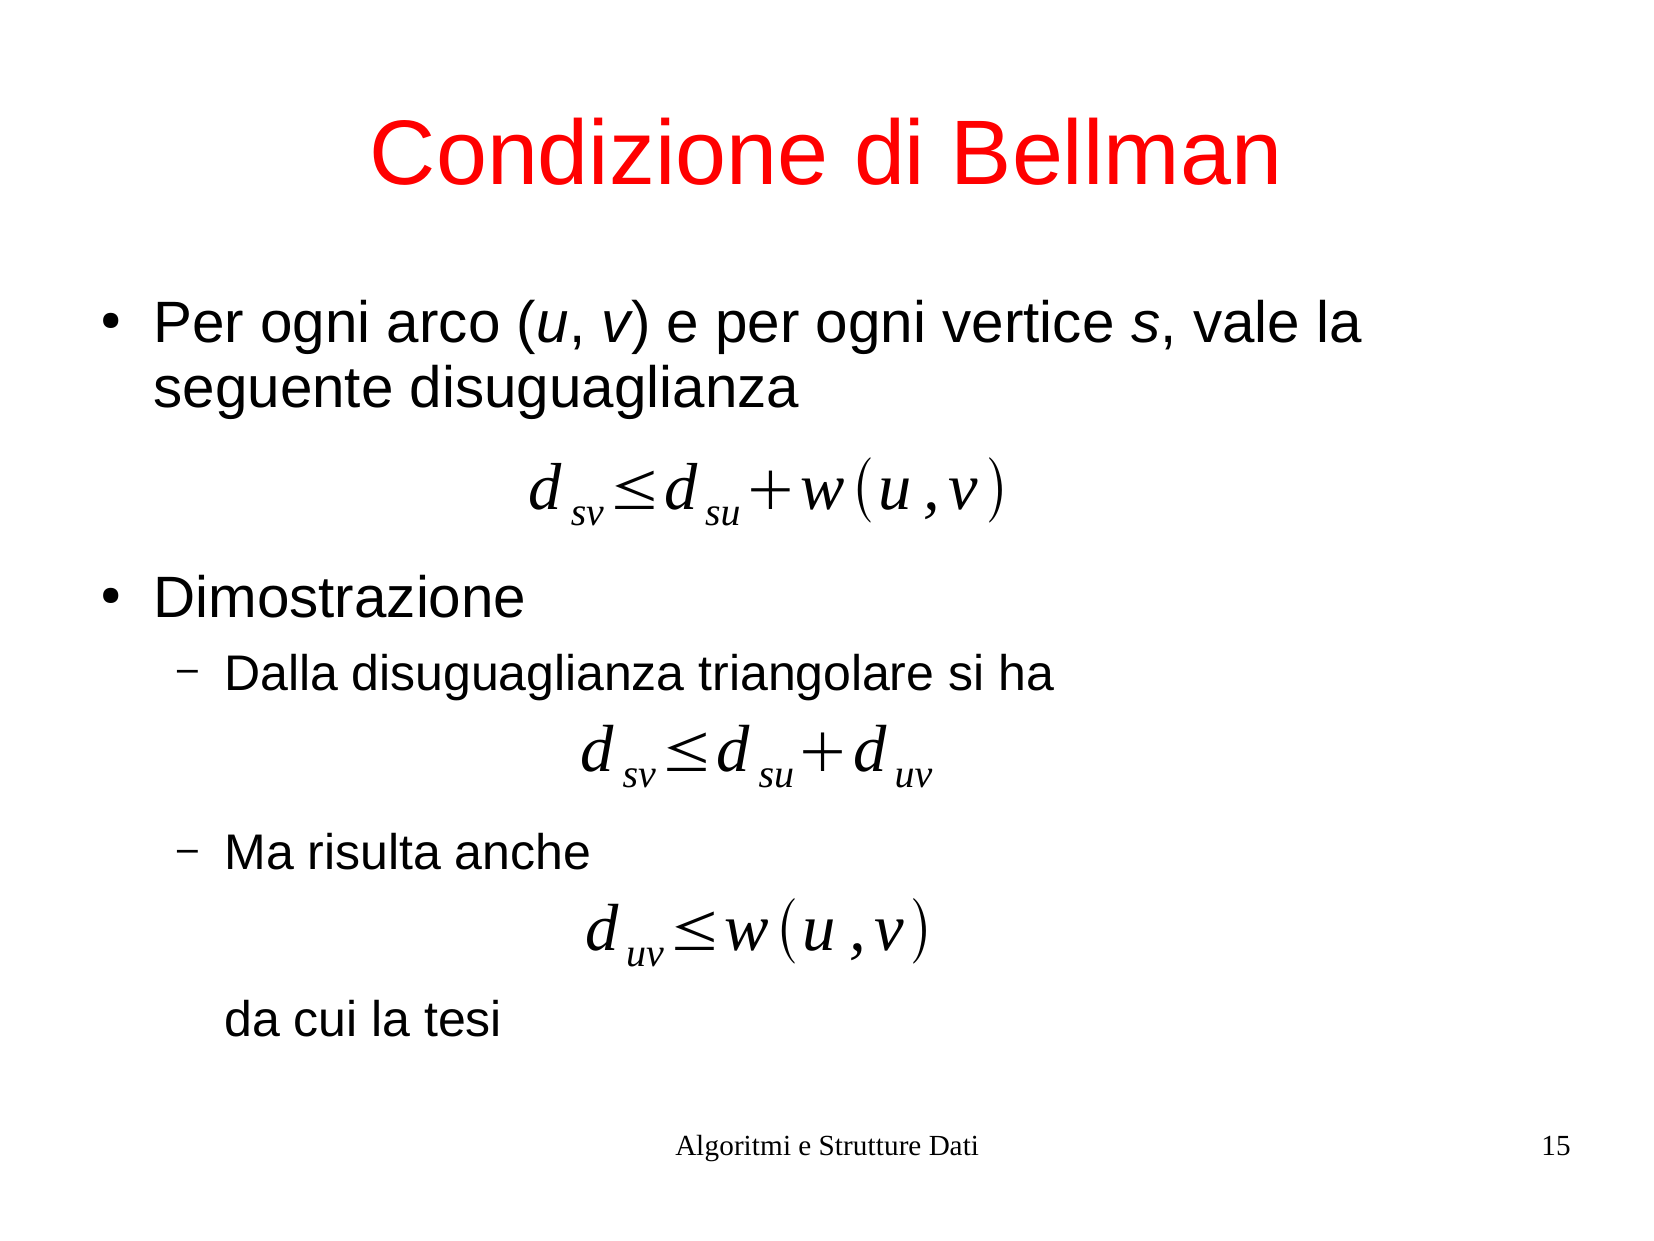

# Condizione di Bellman
Per ogni arco (u, v) e per ogni vertice s, vale la seguente disuguaglianza
Dimostrazione
Dalla disuguaglianza triangolare si ha
Ma risulta anche
da cui la tesi
Algoritmi e Strutture Dati
15